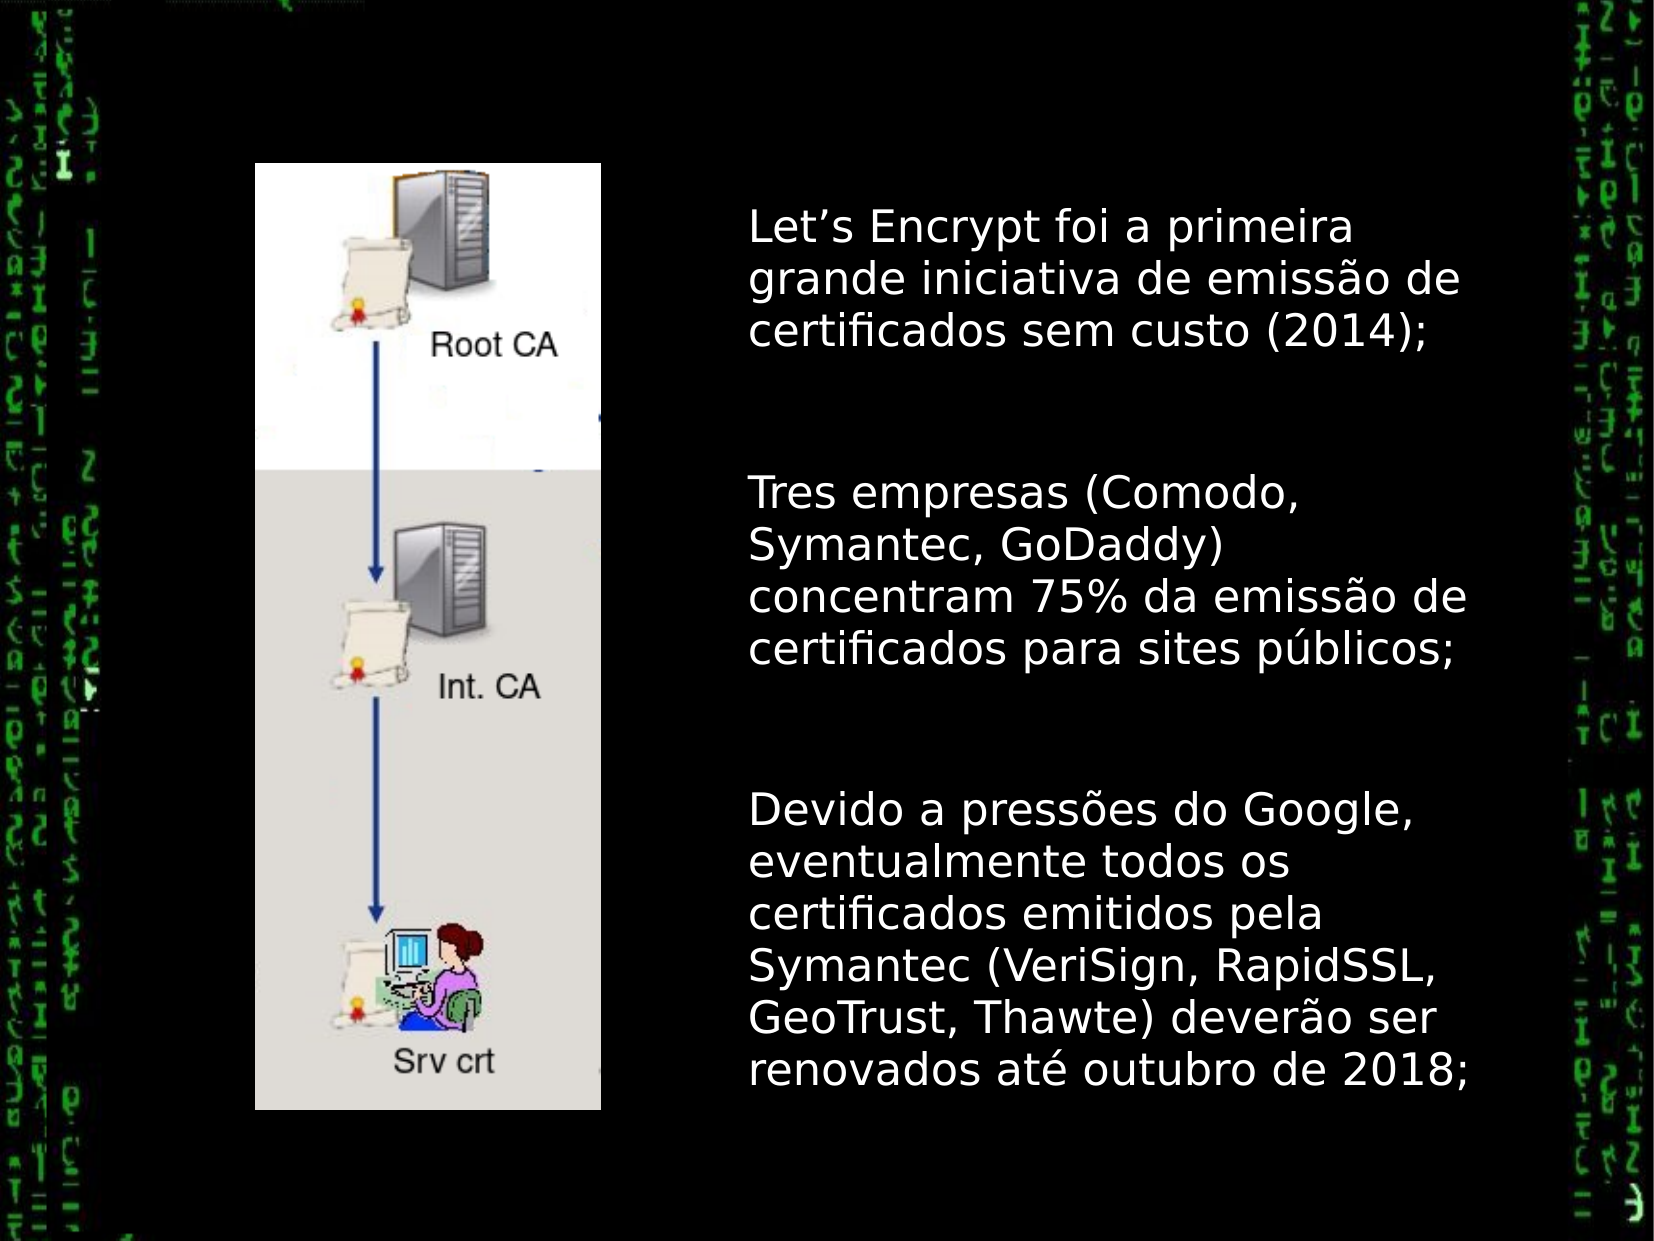

# Let’s Encrypt foi a primeira grande iniciativa de emissão de certificados sem custo (2014);
Tres empresas (Comodo, Symantec, GoDaddy) concentram 75% da emissão de certificados para sites públicos;
Devido a pressões do Google, eventualmente todos os certificados emitidos pela Symantec (VeriSign, RapidSSL, GeoTrust, Thawte) deverão ser renovados até outubro de 2018;